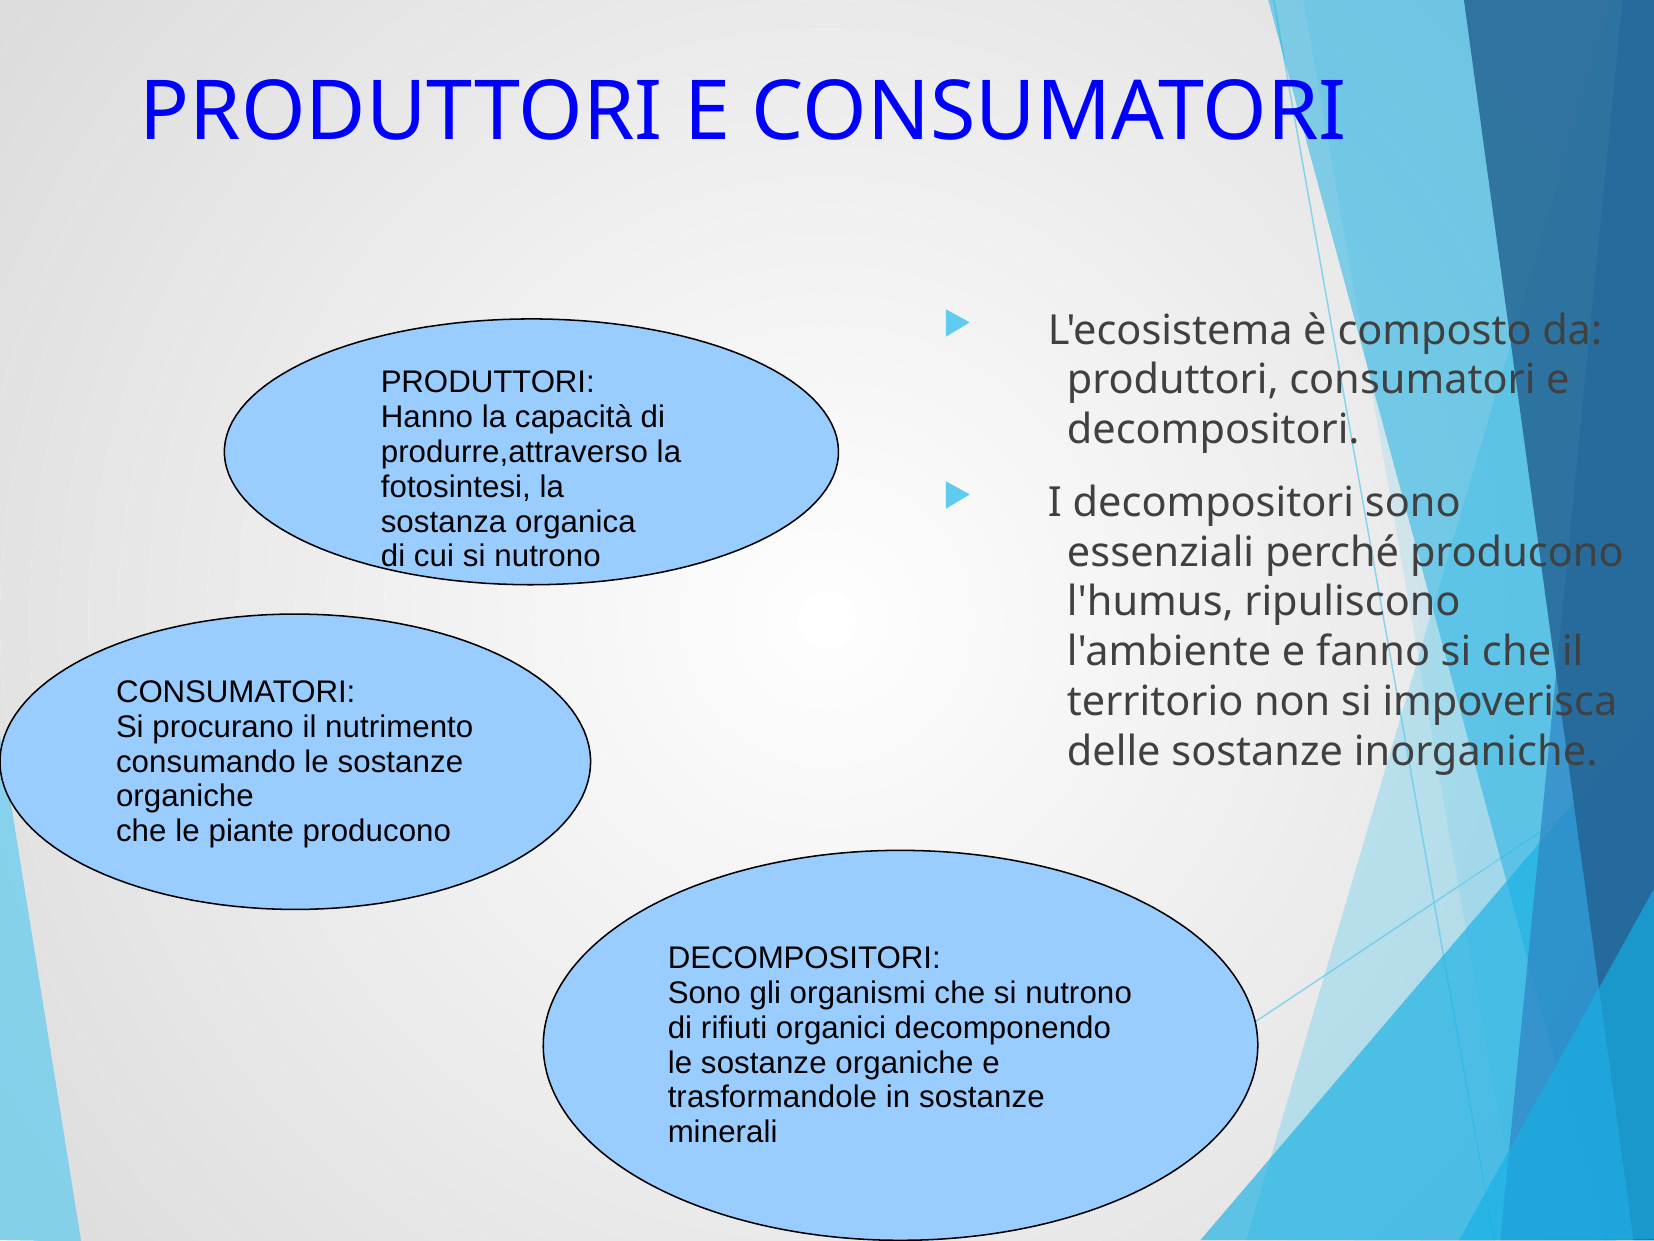

# PRODUTTORI E CONSUMATORI
 L'ecosistema è composto da: produttori, consumatori e decompositori.
 I decompositori sono essenziali perché producono l'humus, ripuliscono l'ambiente e fanno si che il territorio non si impoverisca delle sostanze inorganiche.
PRODUTTORI:
Hanno la capacità di
produrre,attraverso la
fotosintesi, la
sostanza organica
di cui si nutrono
CONSUMATORI:
Si procurano il nutrimento
consumando le sostanze organiche
che le piante producono
DECOMPOSITORI:
Sono gli organismi che si nutrono di rifiuti organici decomponendo le sostanze organiche e
trasformandole in sostanze
minerali